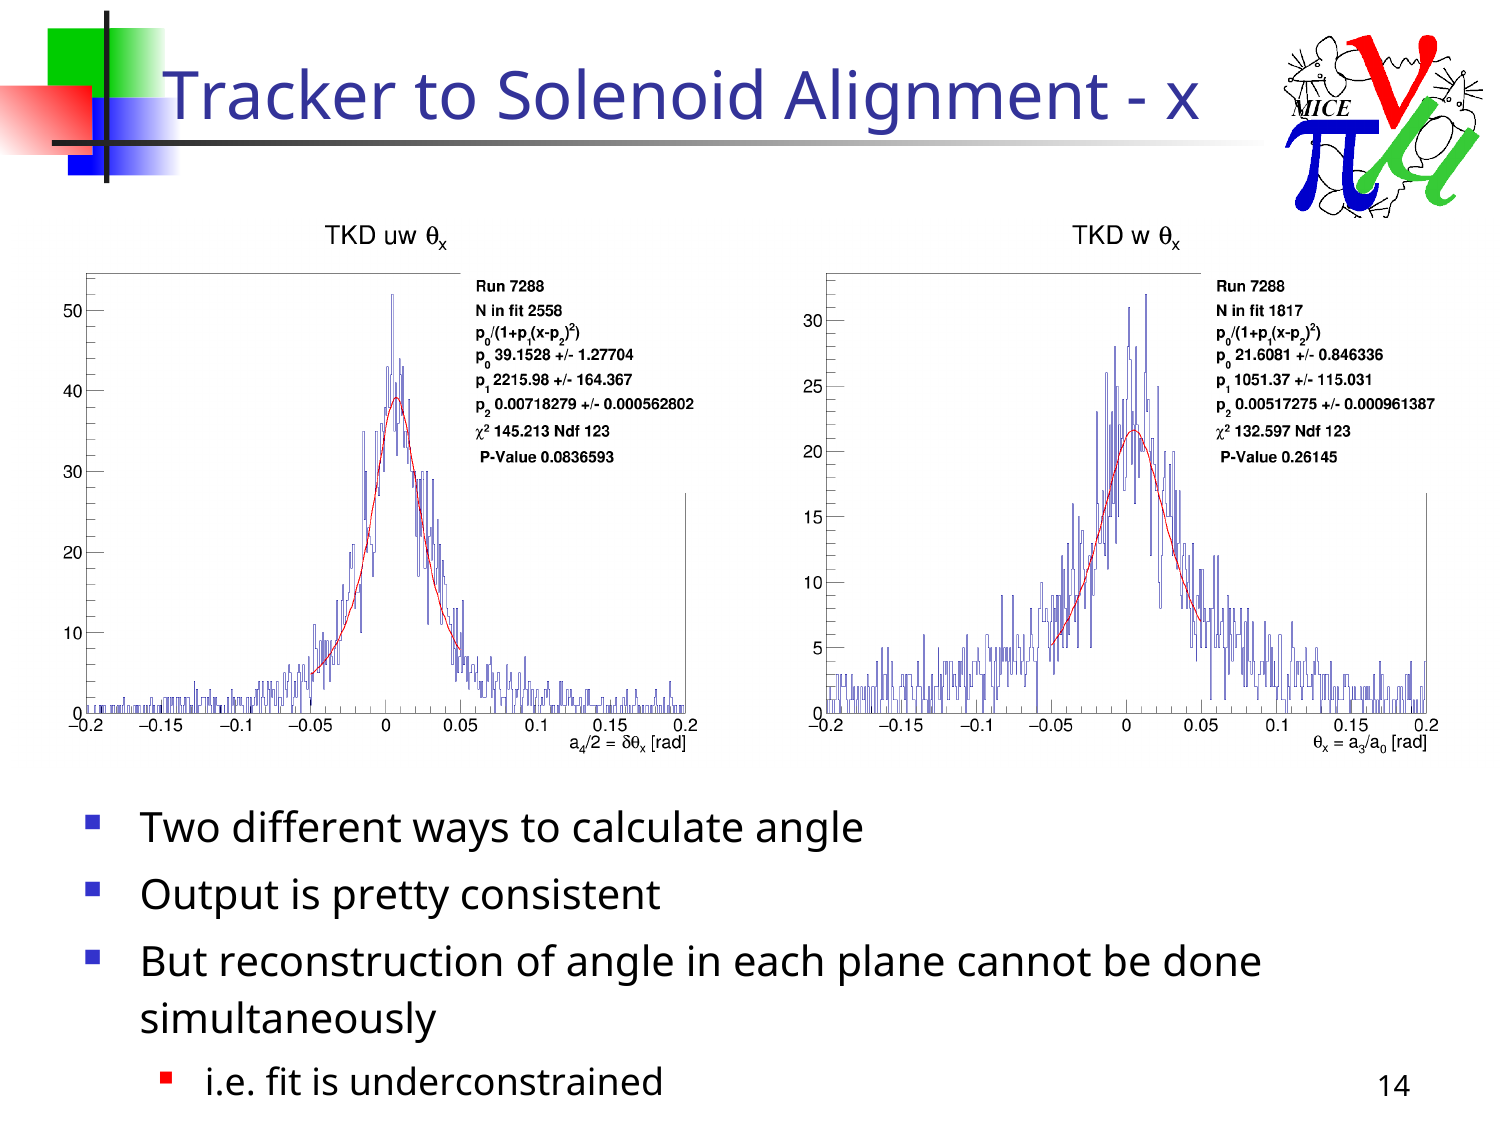

# Tracker to Solenoid Alignment - x
Two different ways to calculate angle
Output is pretty consistent
But reconstruction of angle in each plane cannot be done simultaneously
i.e. fit is underconstrained
14